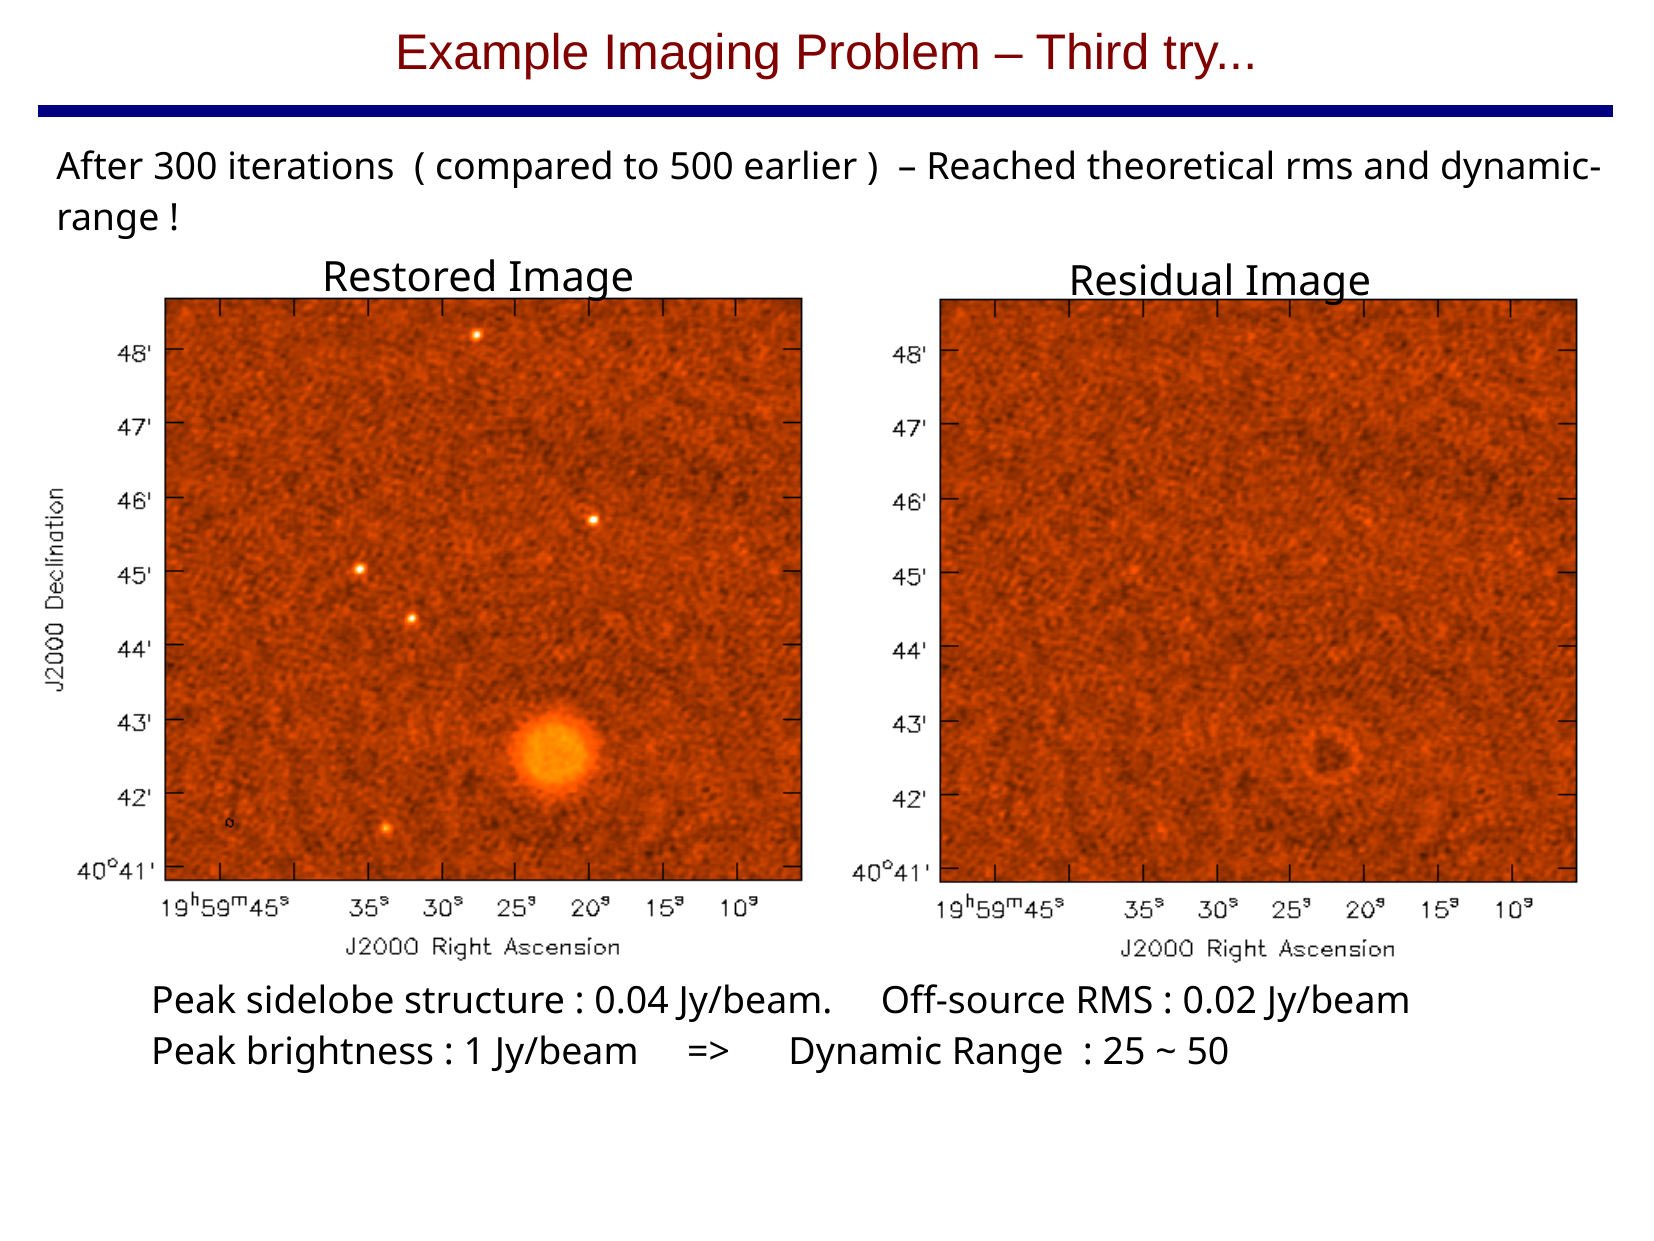

# Example Imaging Problem – Third try...
After 300 iterations ( compared to 500 earlier ) – Reached theoretical rms and dynamic-range !
Restored Image
Residual Image
Peak sidelobe structure : 0.04 Jy/beam. Off-source RMS : 0.02 Jy/beam
Peak brightness : 1 Jy/beam => Dynamic Range : 25 ~ 50